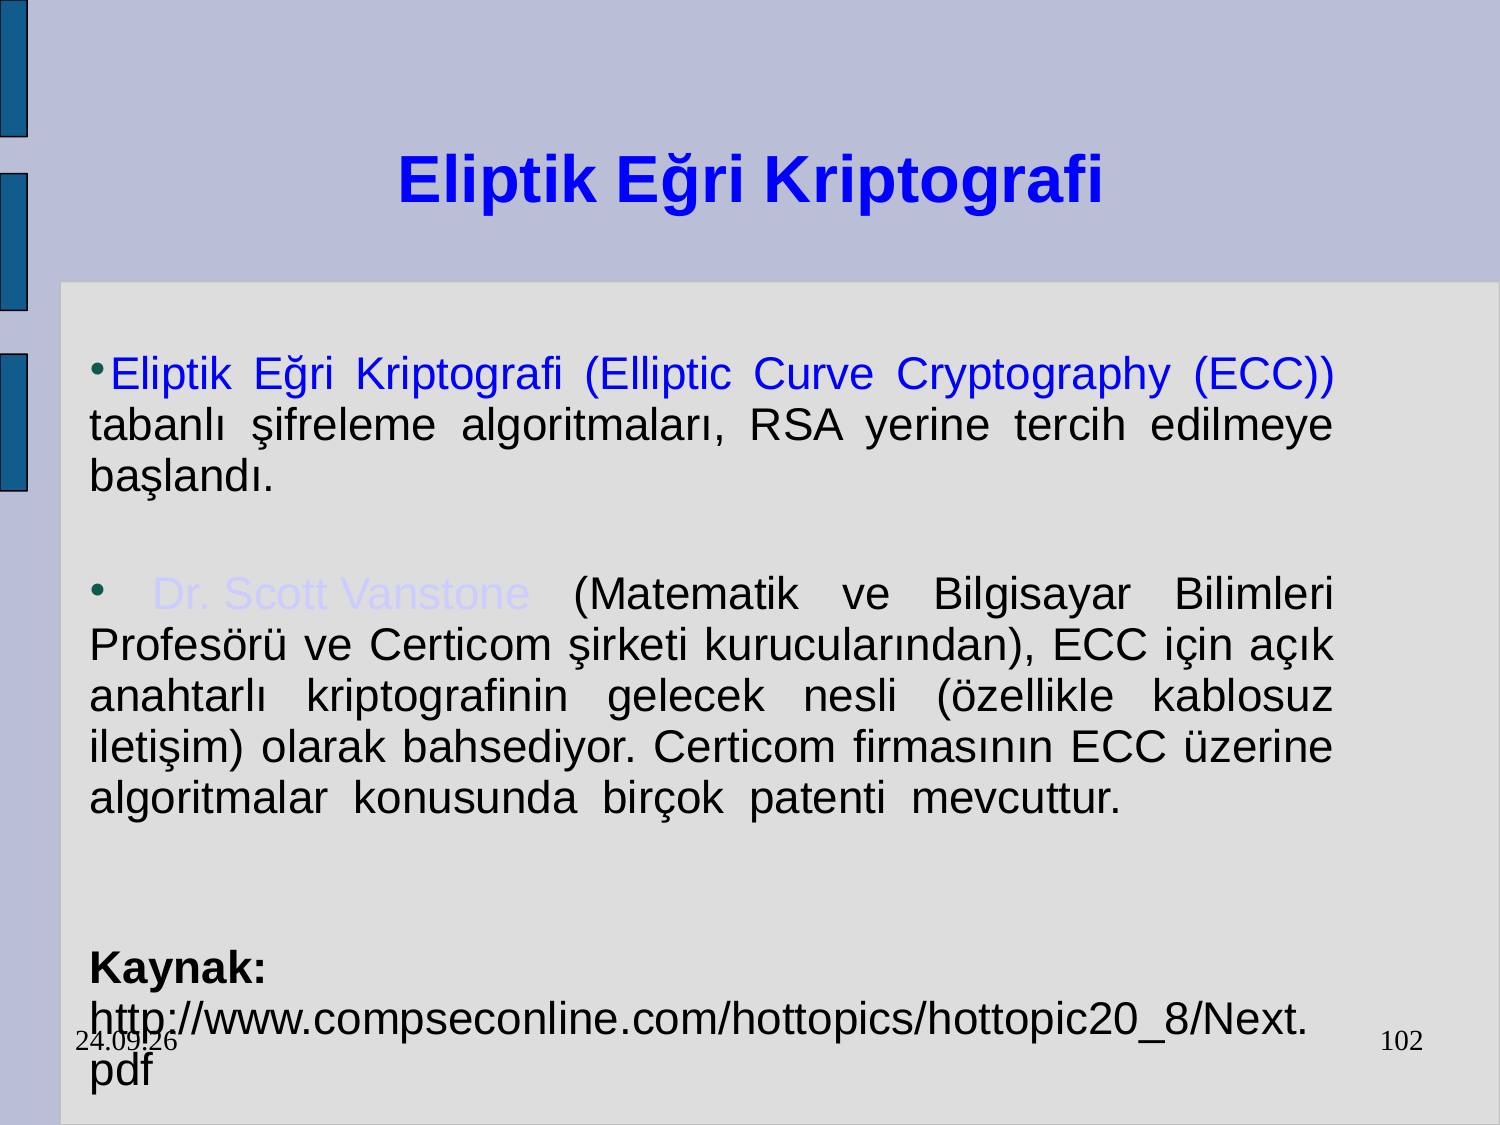

# Eliptik Eğri Kriptografi
Eliptik Eğri Kriptografi (Elliptic Curve Cryptography (ECC)) tabanlı şifreleme algoritmaları, RSA yerine tercih edilmeye başlandı.
 Dr. Scott Vanstone (Matematik ve Bilgisayar Bilimleri Profesörü ve Certicom şirketi kurucularından), ECC için açık anahtarlı kriptografinin gelecek nesli (özellikle kablosuz iletişim) olarak bahsediyor. Certicom firmasının ECC üzerine algoritmalar konusunda birçok patenti mevcuttur.
Kaynak: http://www.compseconline.com/hottopics/hottopic20_8/Next.pdf
102